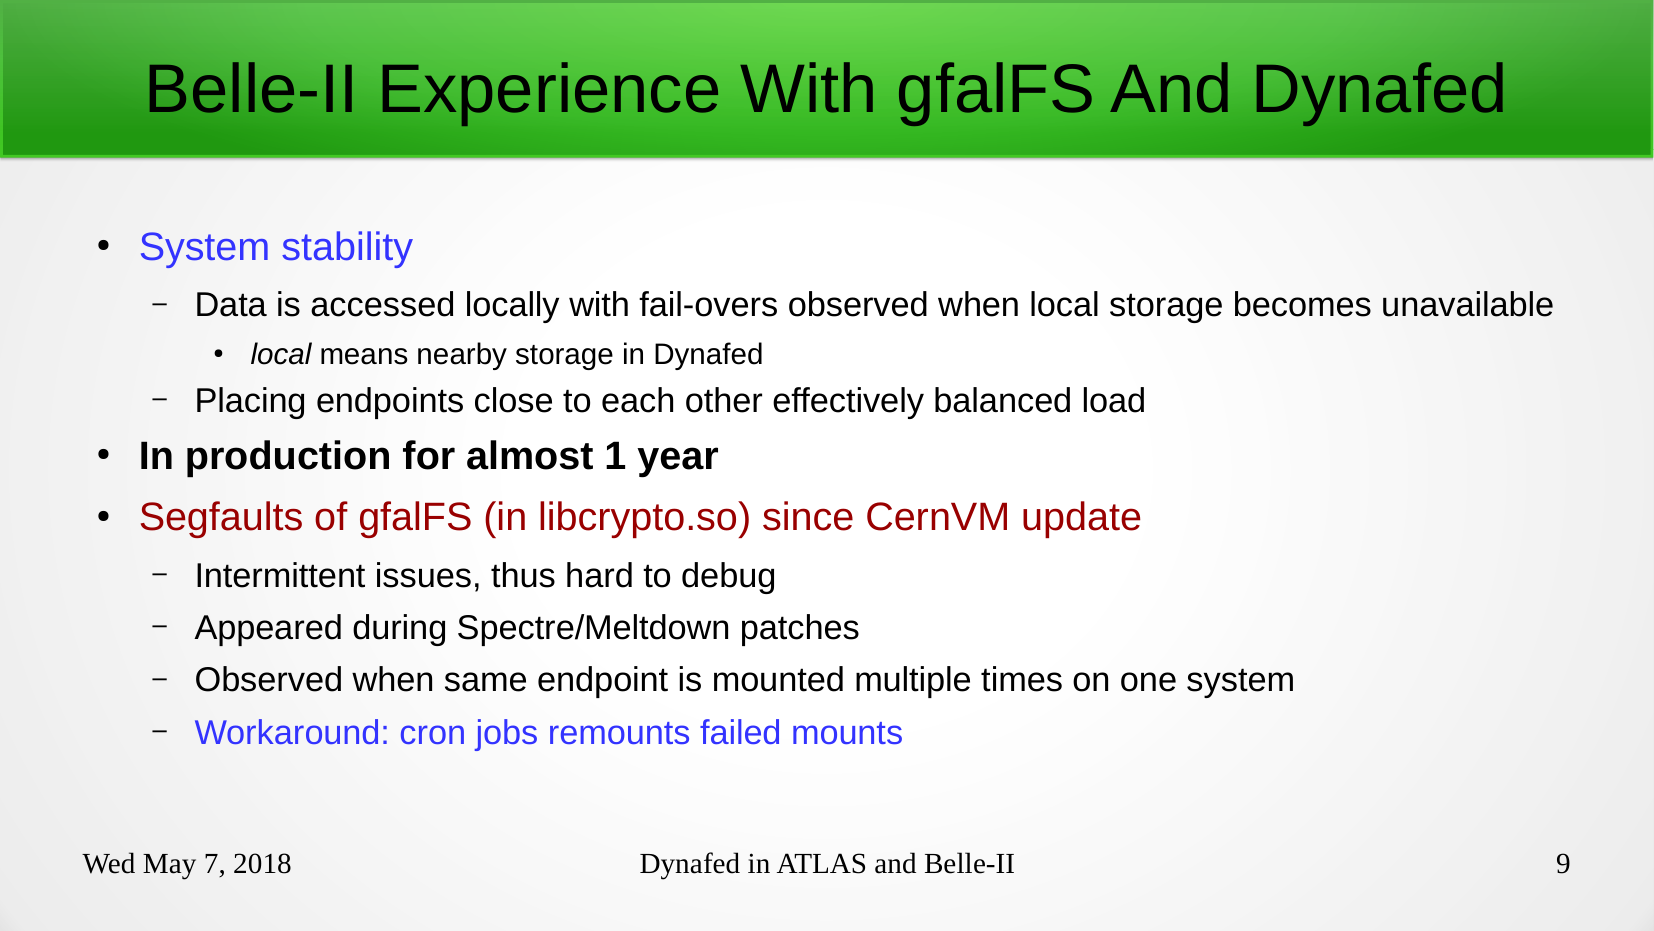

Experience in using gfalFS and Dynafed
# Belle-II Experience With gfalFS And Dynafed
System stability
Data is accessed locally with fail-overs observed when local storage becomes unavailable
local means nearby storage in Dynafed
Placing endpoints close to each other effectively balanced load
In production for almost 1 year
Segfaults of gfalFS (in libcrypto.so) since CernVM update
Intermittent issues, thus hard to debug
Appeared during Spectre/Meltdown patches
Observed when same endpoint is mounted multiple times on one system
Workaround: cron jobs remounts failed mounts
Wed May 7, 2018
Dynafed in ATLAS and Belle-II
9